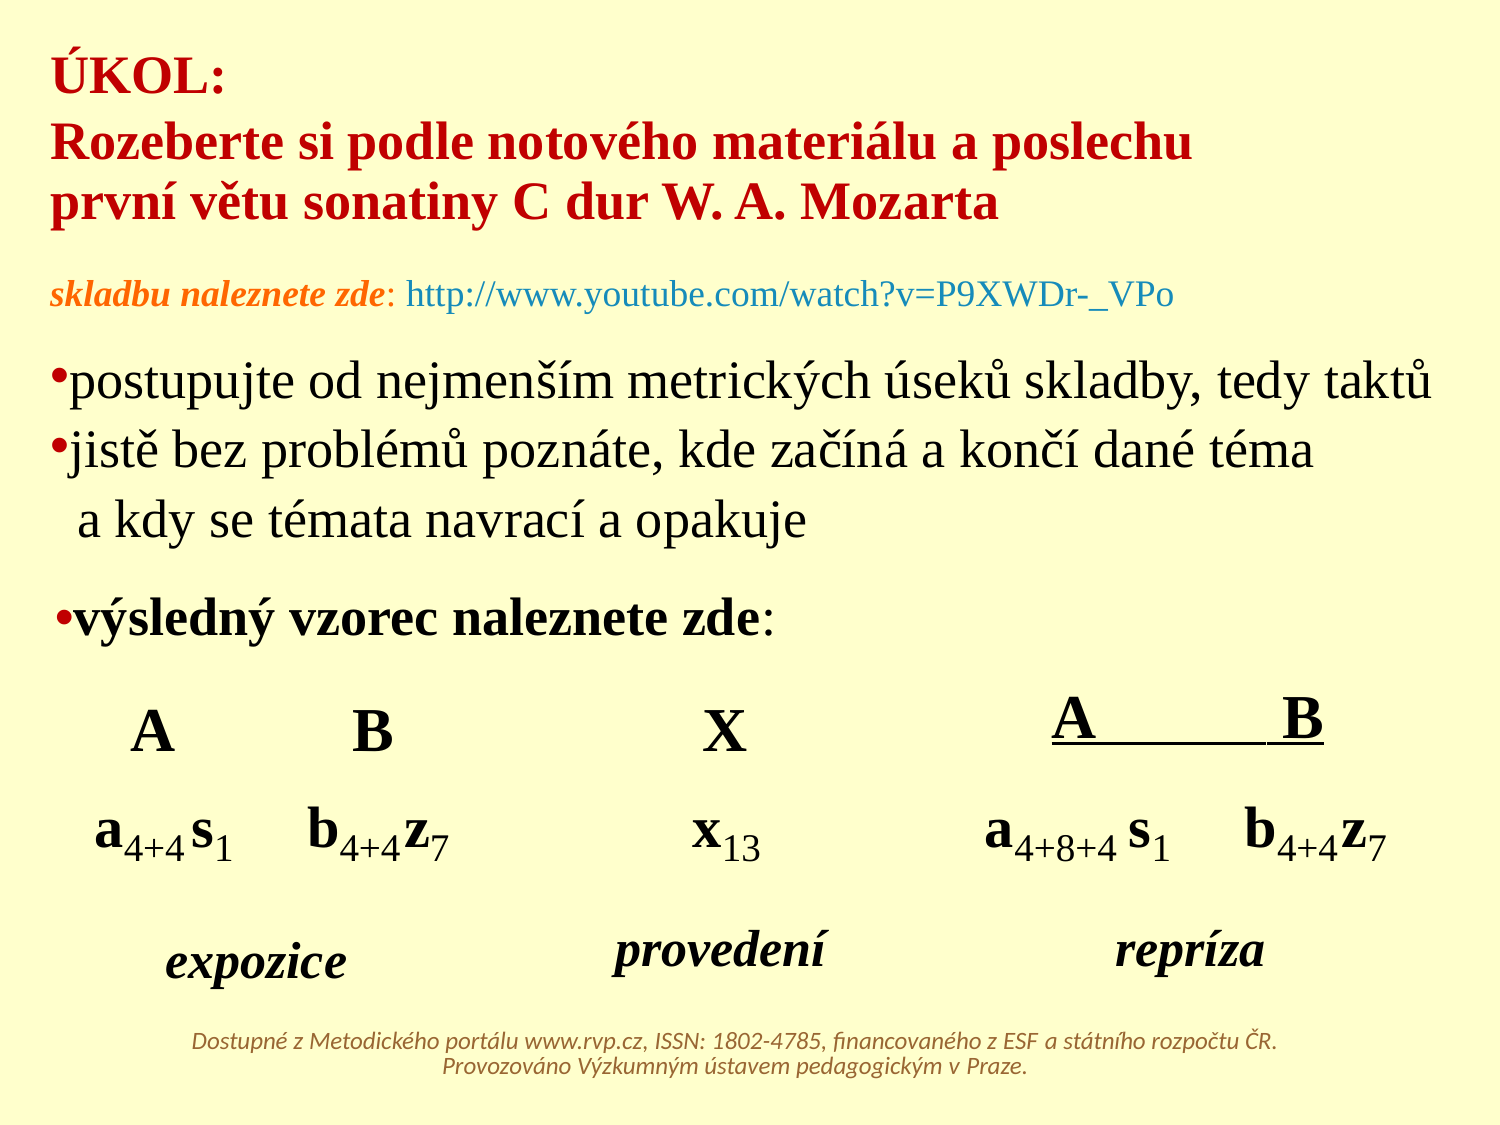

ÚKOL:
Rozeberte si podle notového materiálu a poslechu
první větu sonatiny C dur W. A. Mozarta
skladbu naleznete zde: http://www.youtube.com/watch?v=P9XWDr-_VPo
postupujte od nejmenším metrických úseků skladby, tedy taktů
jistě bez problémů poznáte, kde začíná a končí dané téma
 a kdy se témata navrací a opakuje
výsledný vzorec naleznete zde:
A B
 A
B
X
a4+4
s1
b4+4
z7
x13
a4+8+4
s1
b4+4
z7
provedení
repríza
expozice
Dostupné z Metodického portálu www.rvp.cz, ISSN: 1802-4785, financovaného z ESF a státního rozpočtu ČR. Provozováno Výzkumným ústavem pedagogickým v Praze.